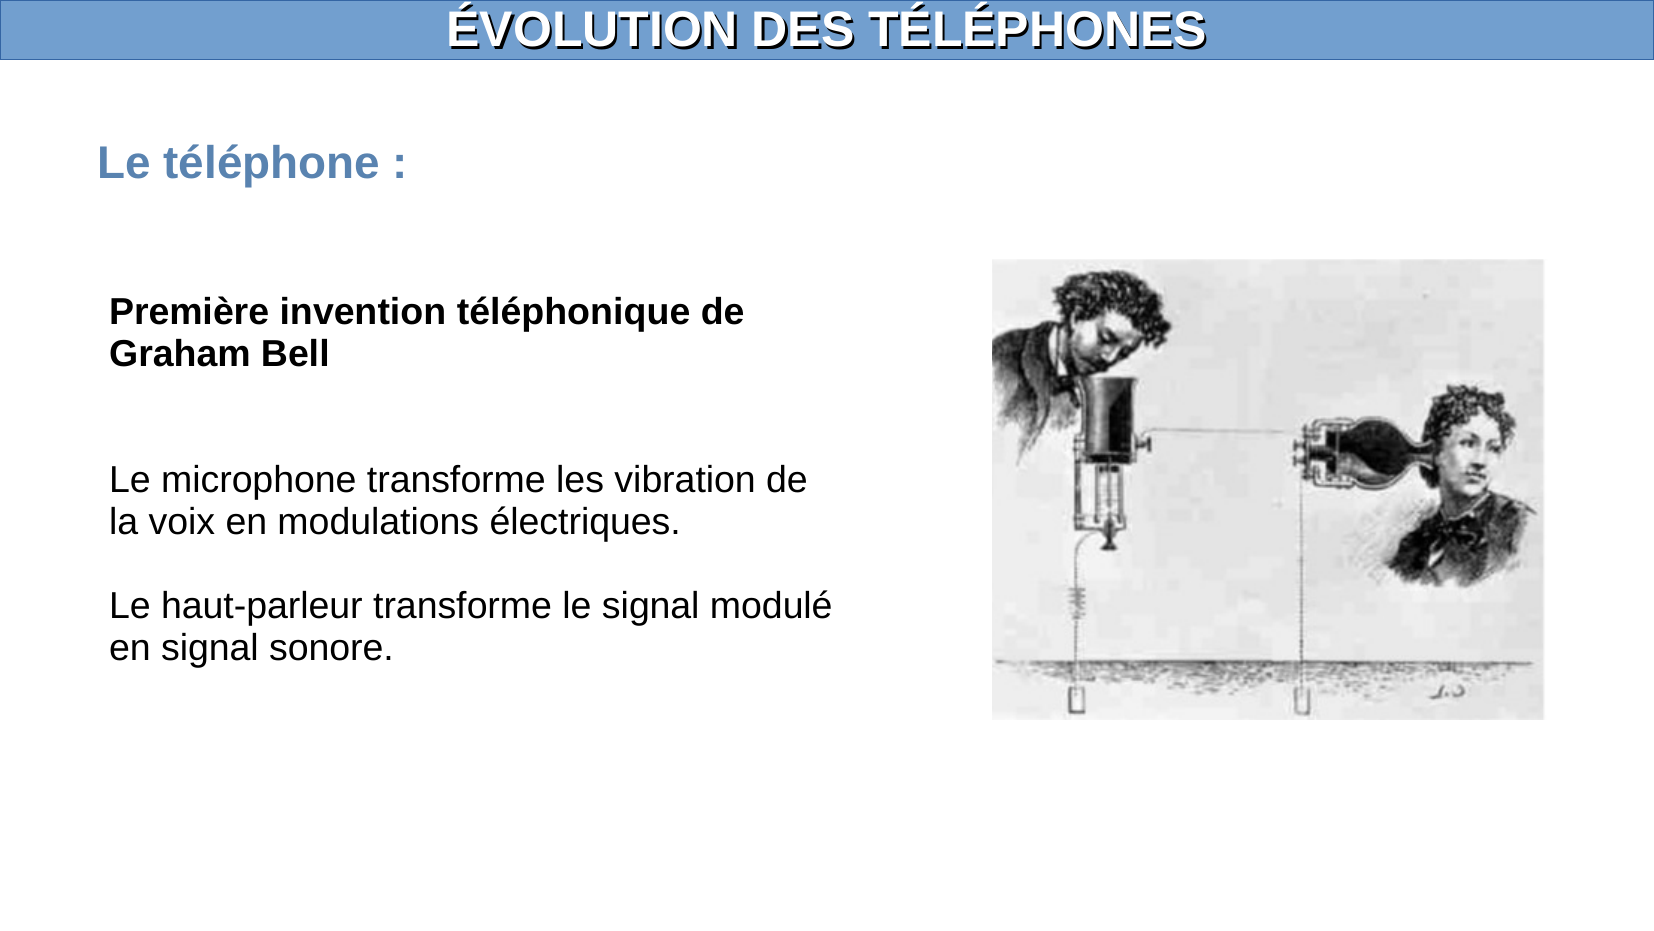

ÉVOLUTION DES TÉLÉPHONES
Le téléphone :
Première invention téléphonique de Graham Bell
Le microphone transforme les vibration de la voix en modulations électriques.
Le haut-parleur transforme le signal modulé en signal sonore.